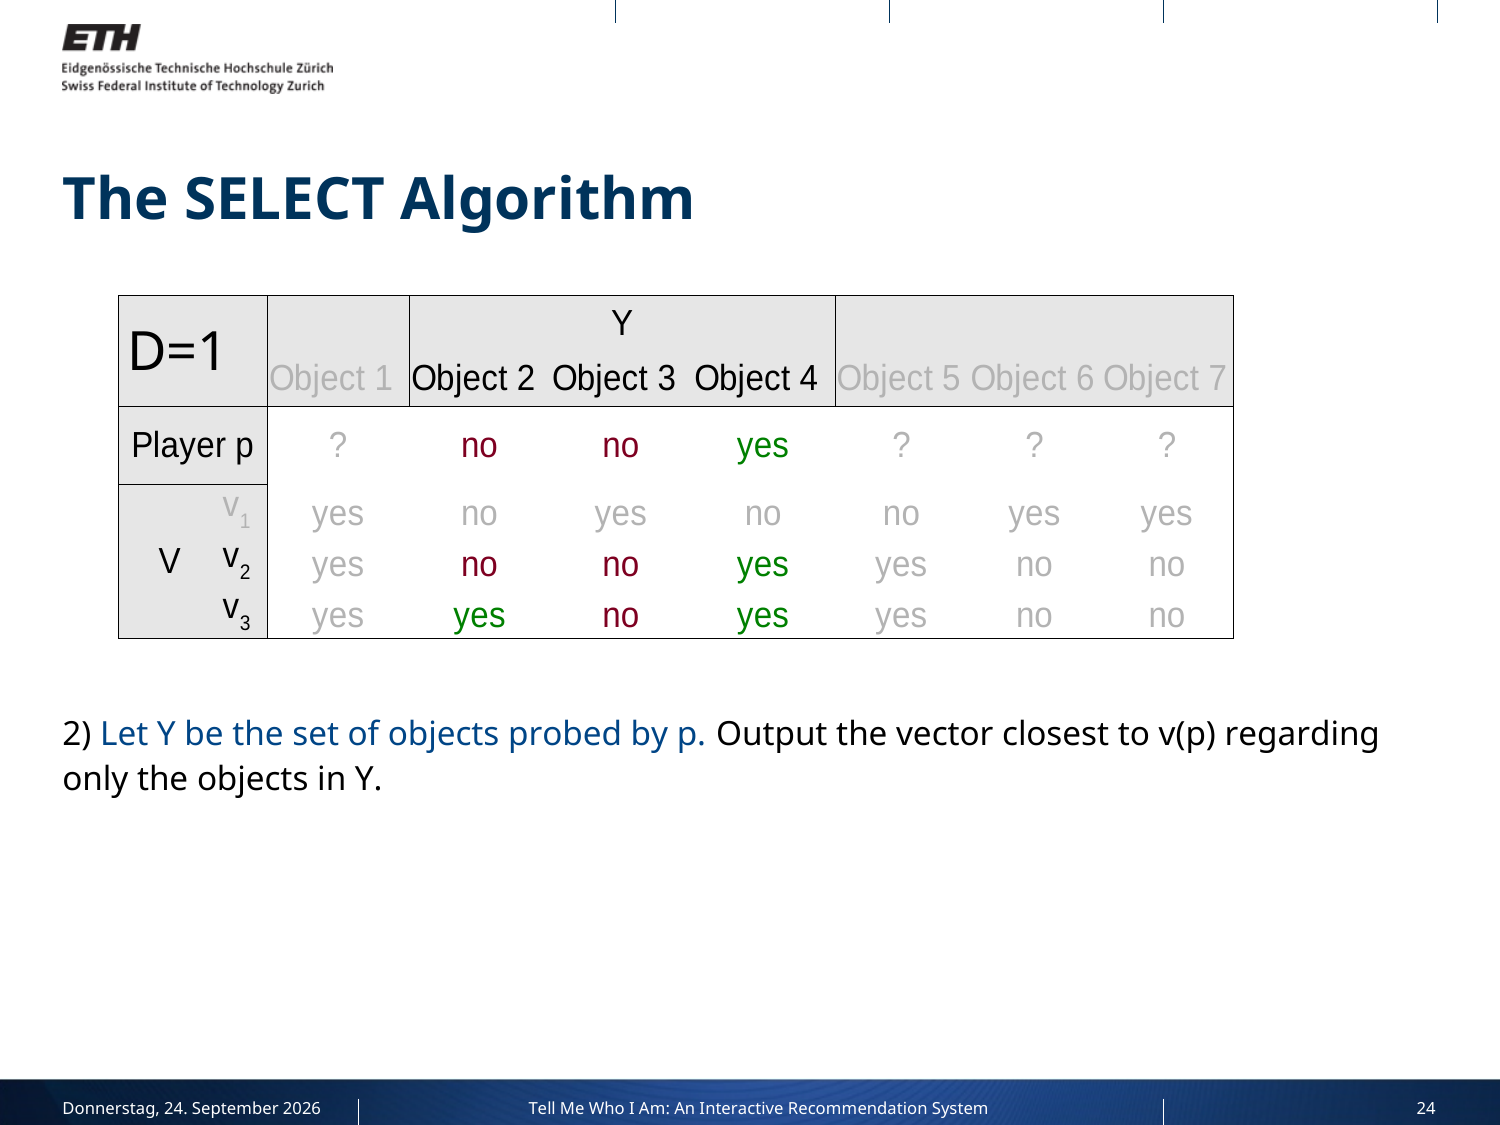

# The SELECT Algorithm
D=1
2) Let Y be the set of objects probed by p. Output the vector closest to v(p) regarding only the objects in Y.
24